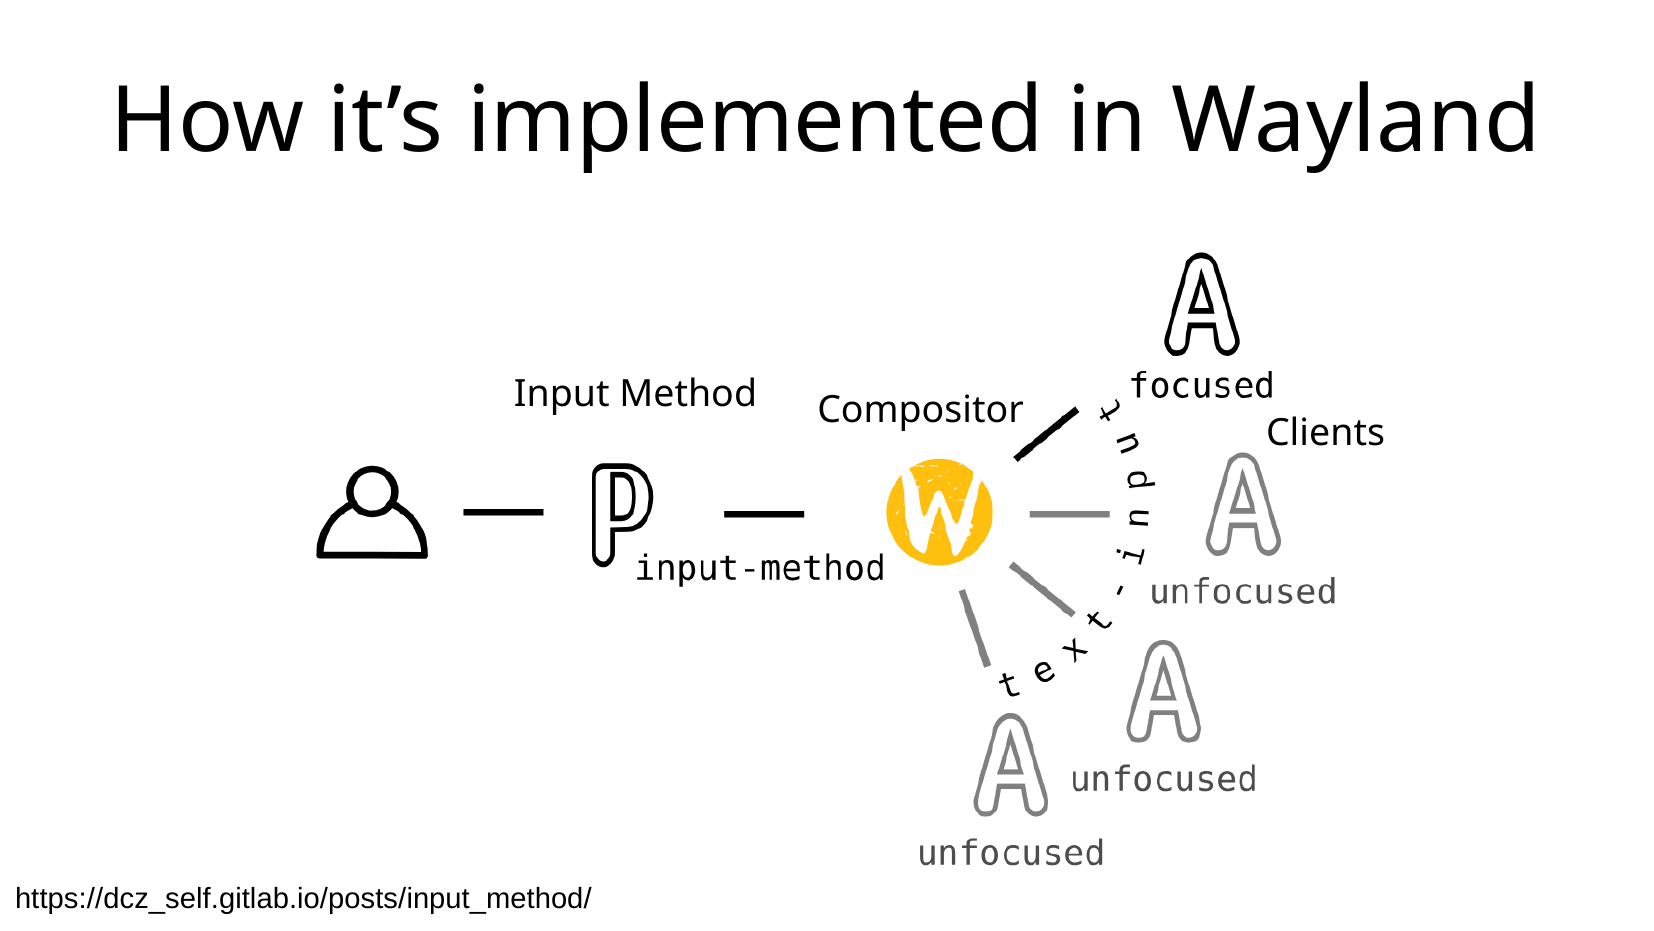

How it’s implemented in Wayland
Input Method
Compositor
Clients
https://dcz_self.gitlab.io/posts/input_method/